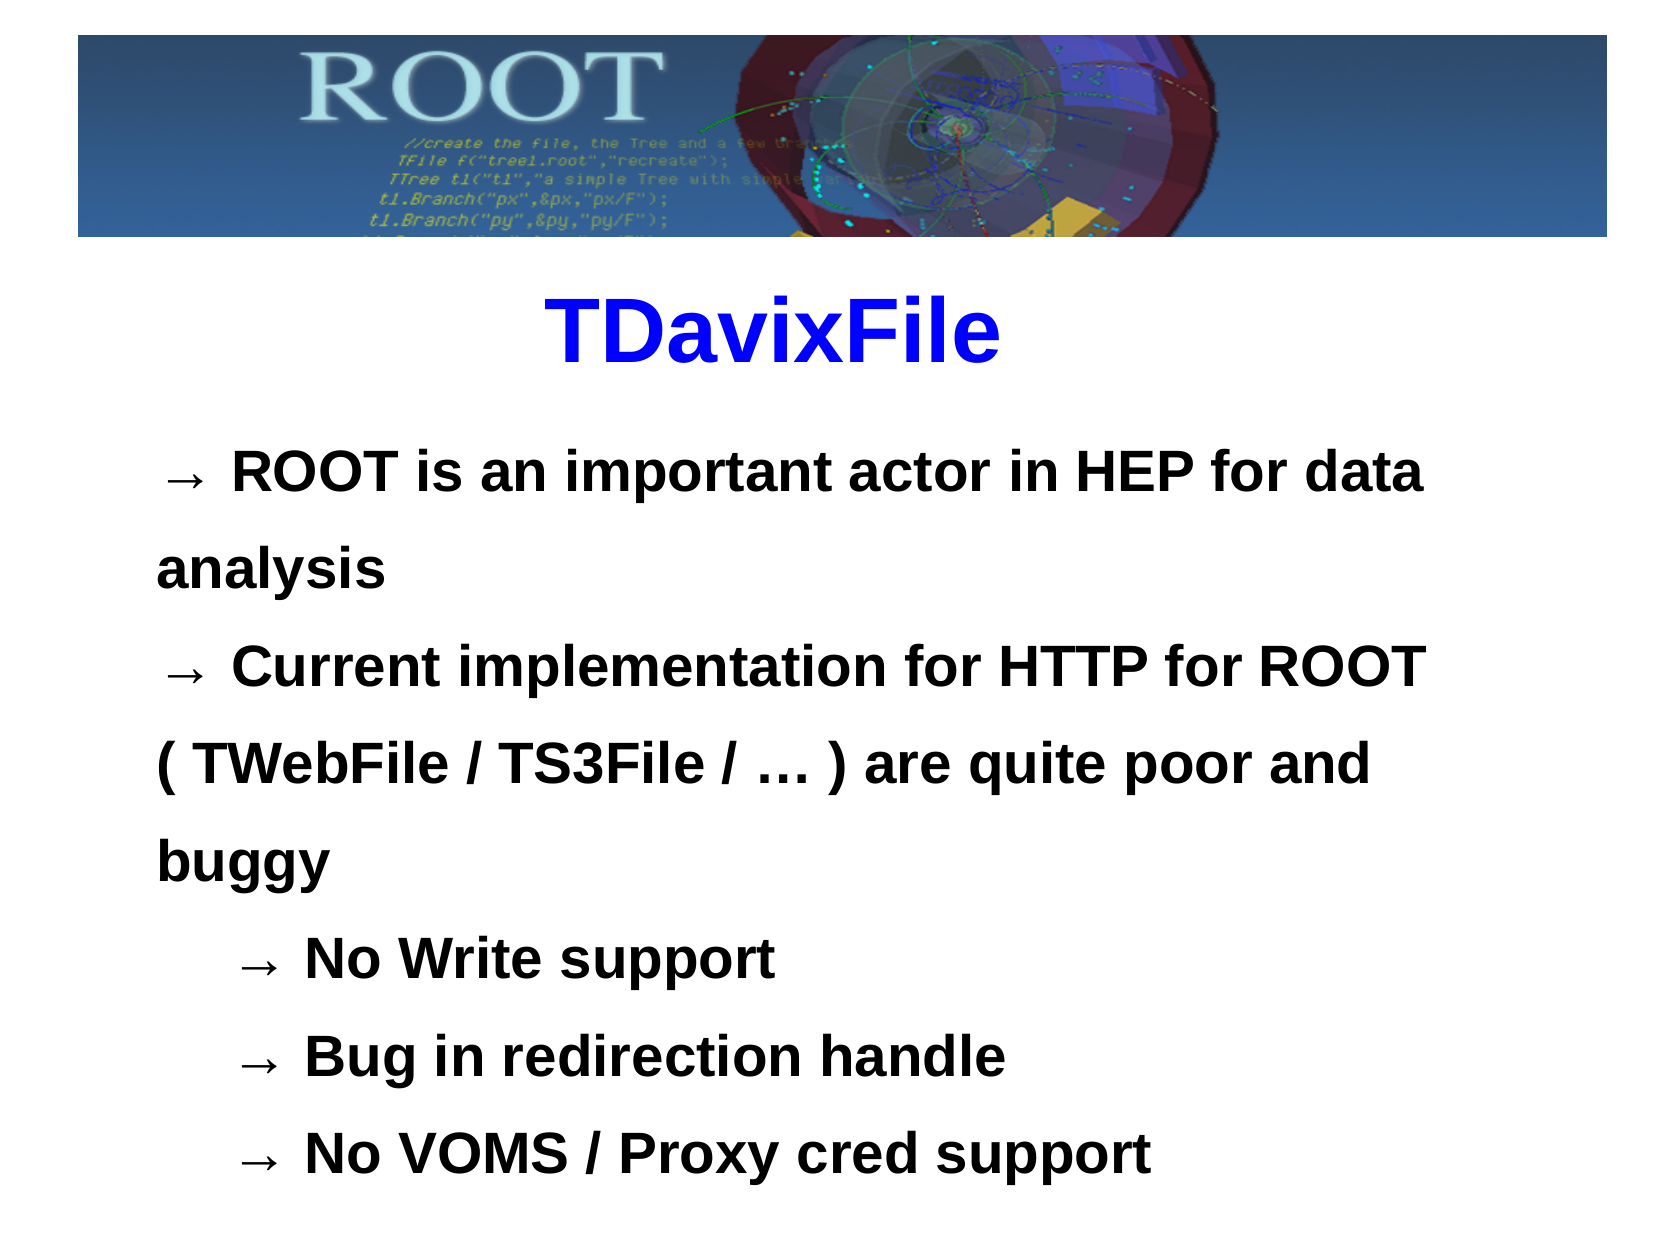

TDavixFile
→ ROOT is an important actor in HEP for data analysis
→ Current implementation for HTTP for ROOT ( TWebFile / TS3File / … ) are quite poor and buggy
	→ No Write support
	→ Bug in redirection handle
	→ No VOMS / Proxy cred support